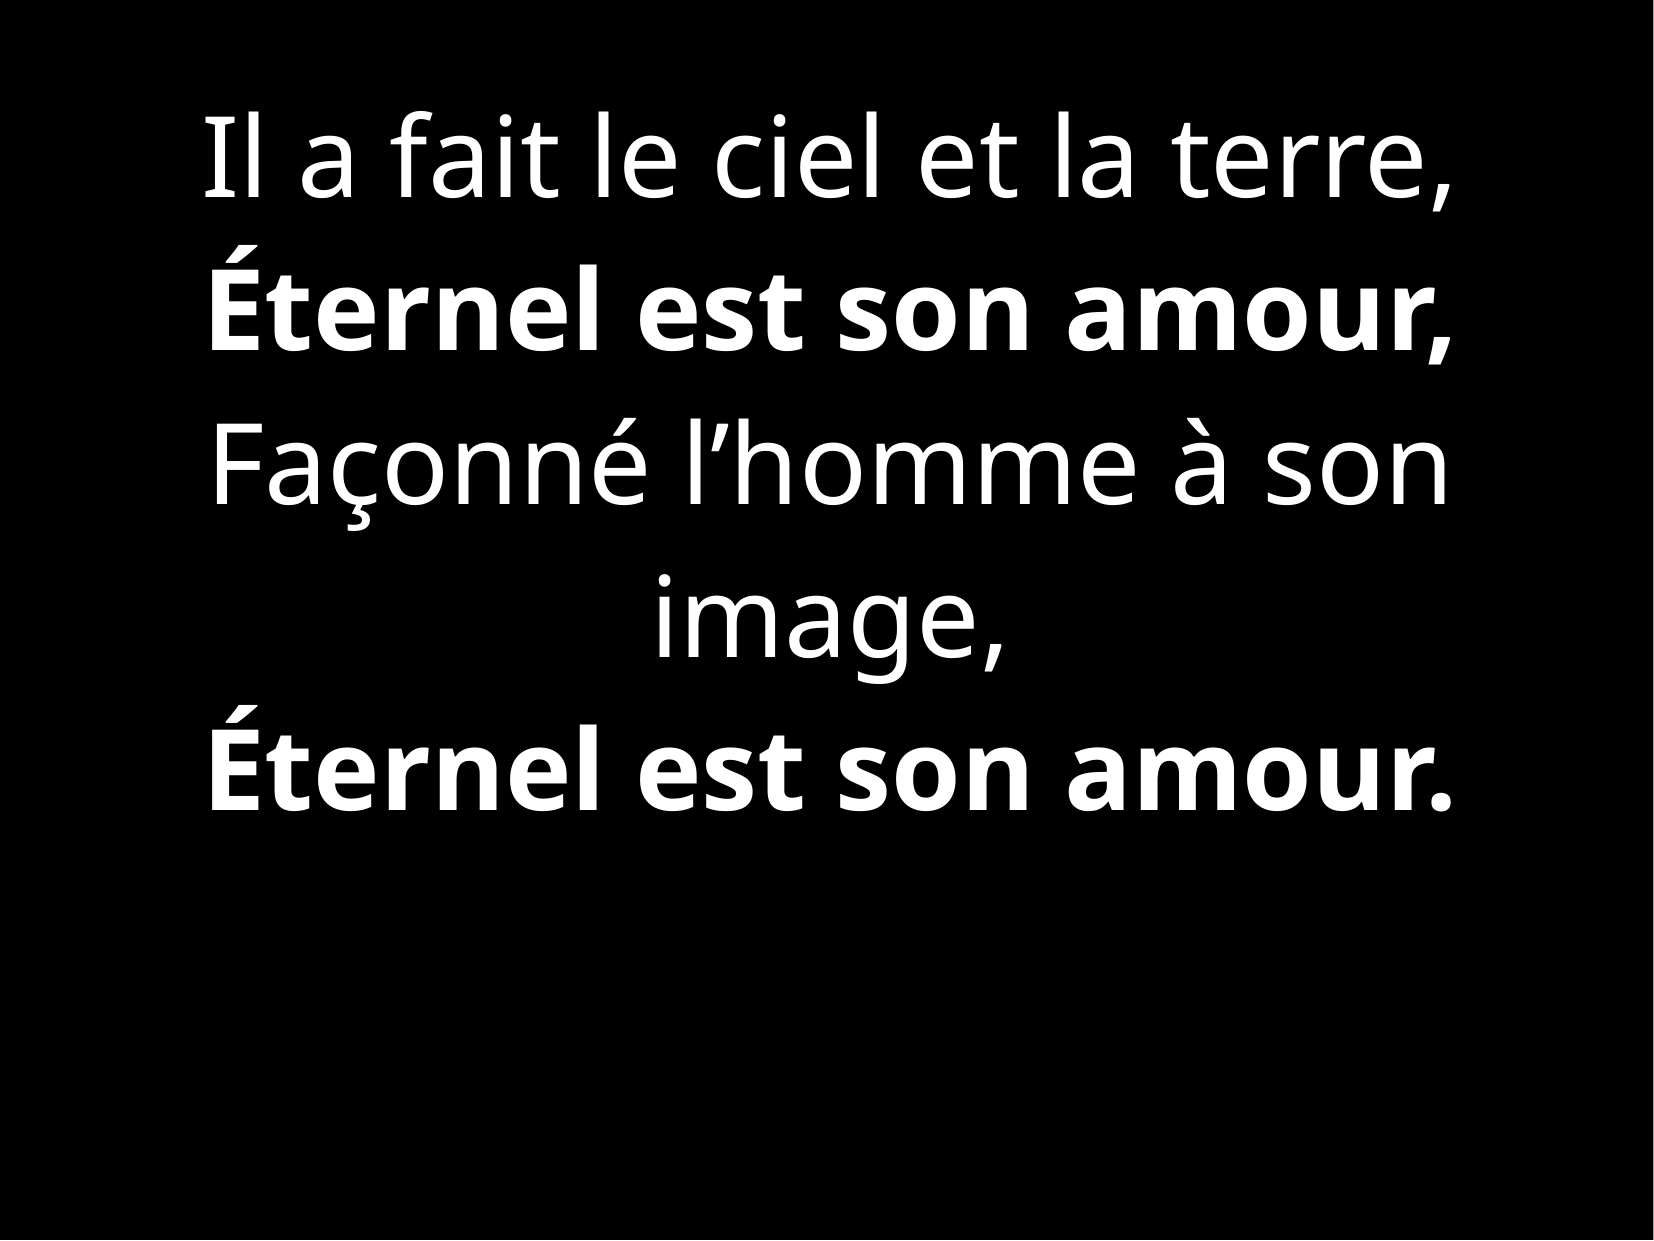

# Il a fait le ciel et la terre,
Éternel est son amour,
Façonné l’homme à son image,
Éternel est son amour.